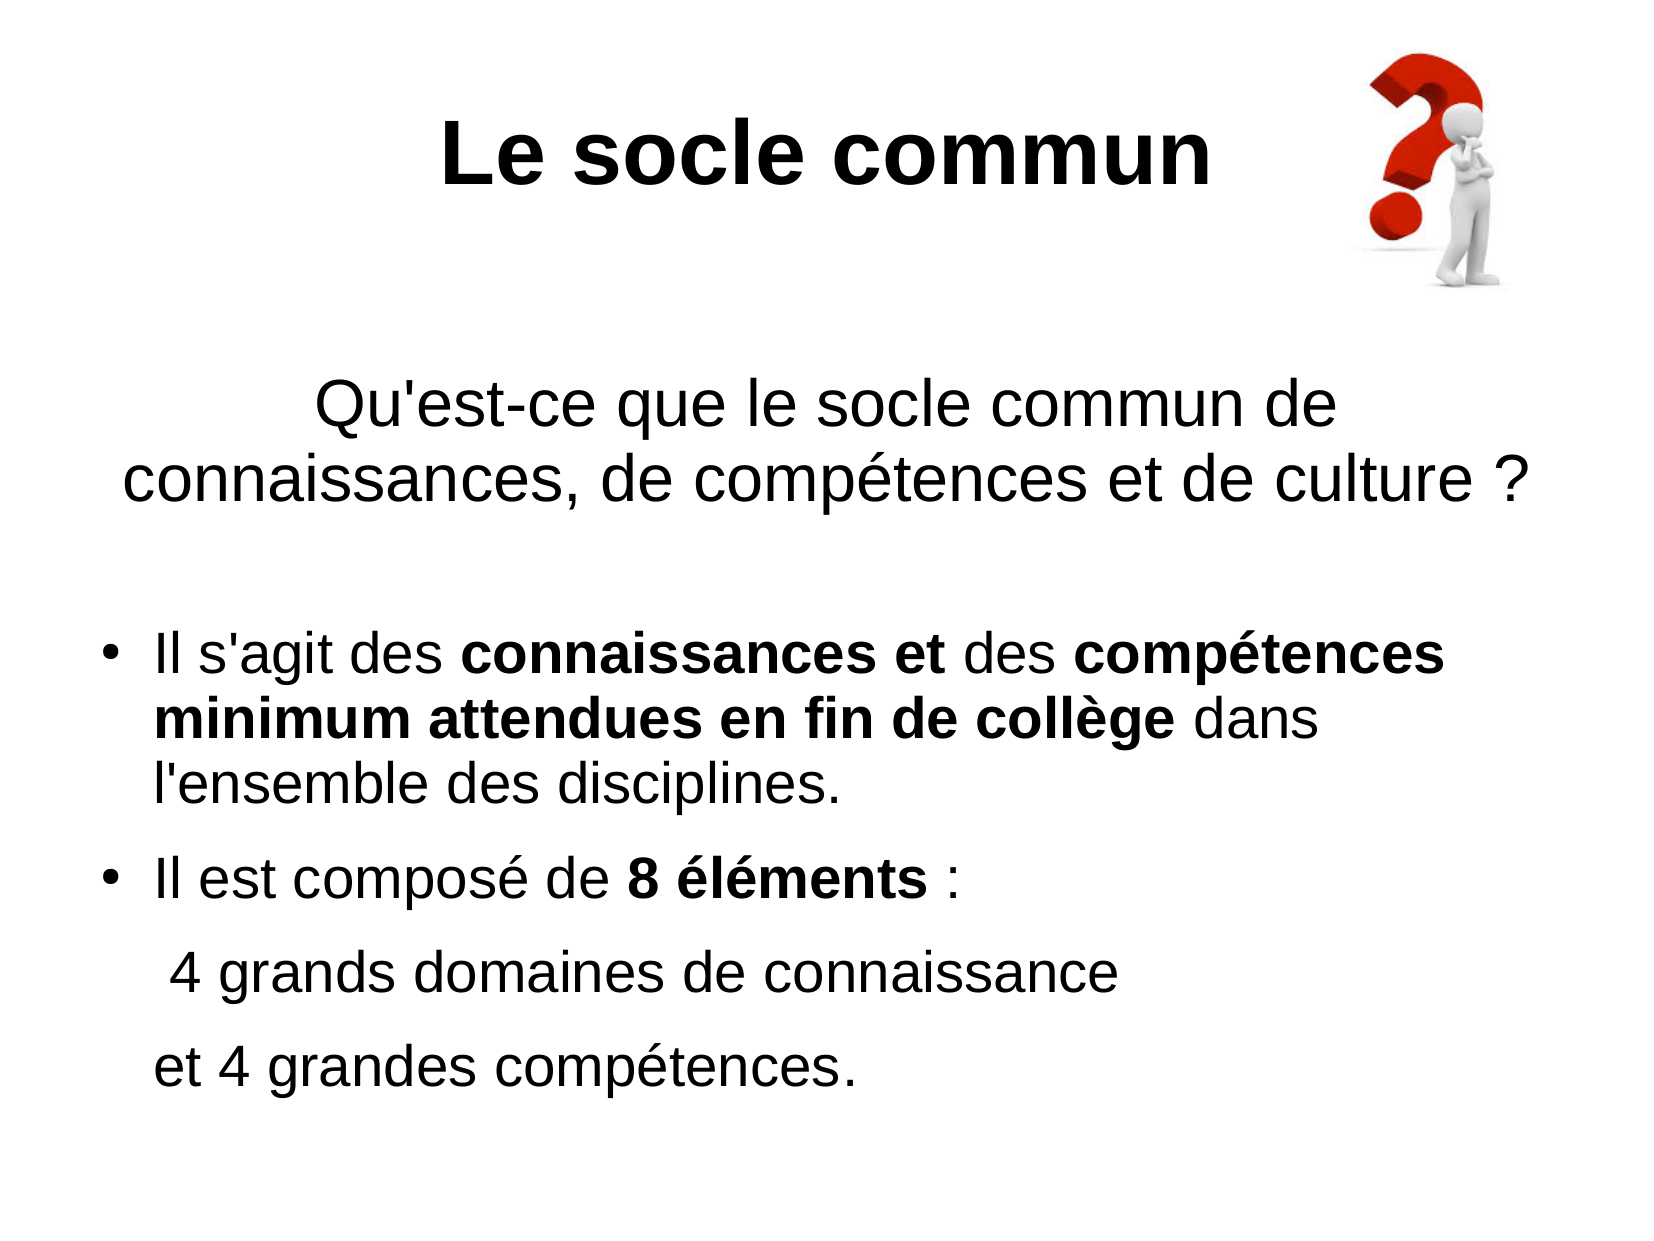

# Le socle commun
Qu'est-ce que le socle commun de connaissances, de compétences et de culture ?
Il s'agit des connaissances et des compétences minimum attendues en fin de collège dans l'ensemble des disciplines.
Il est composé de 8 éléments :
 4 grands domaines de connaissance
et 4 grandes compétences.